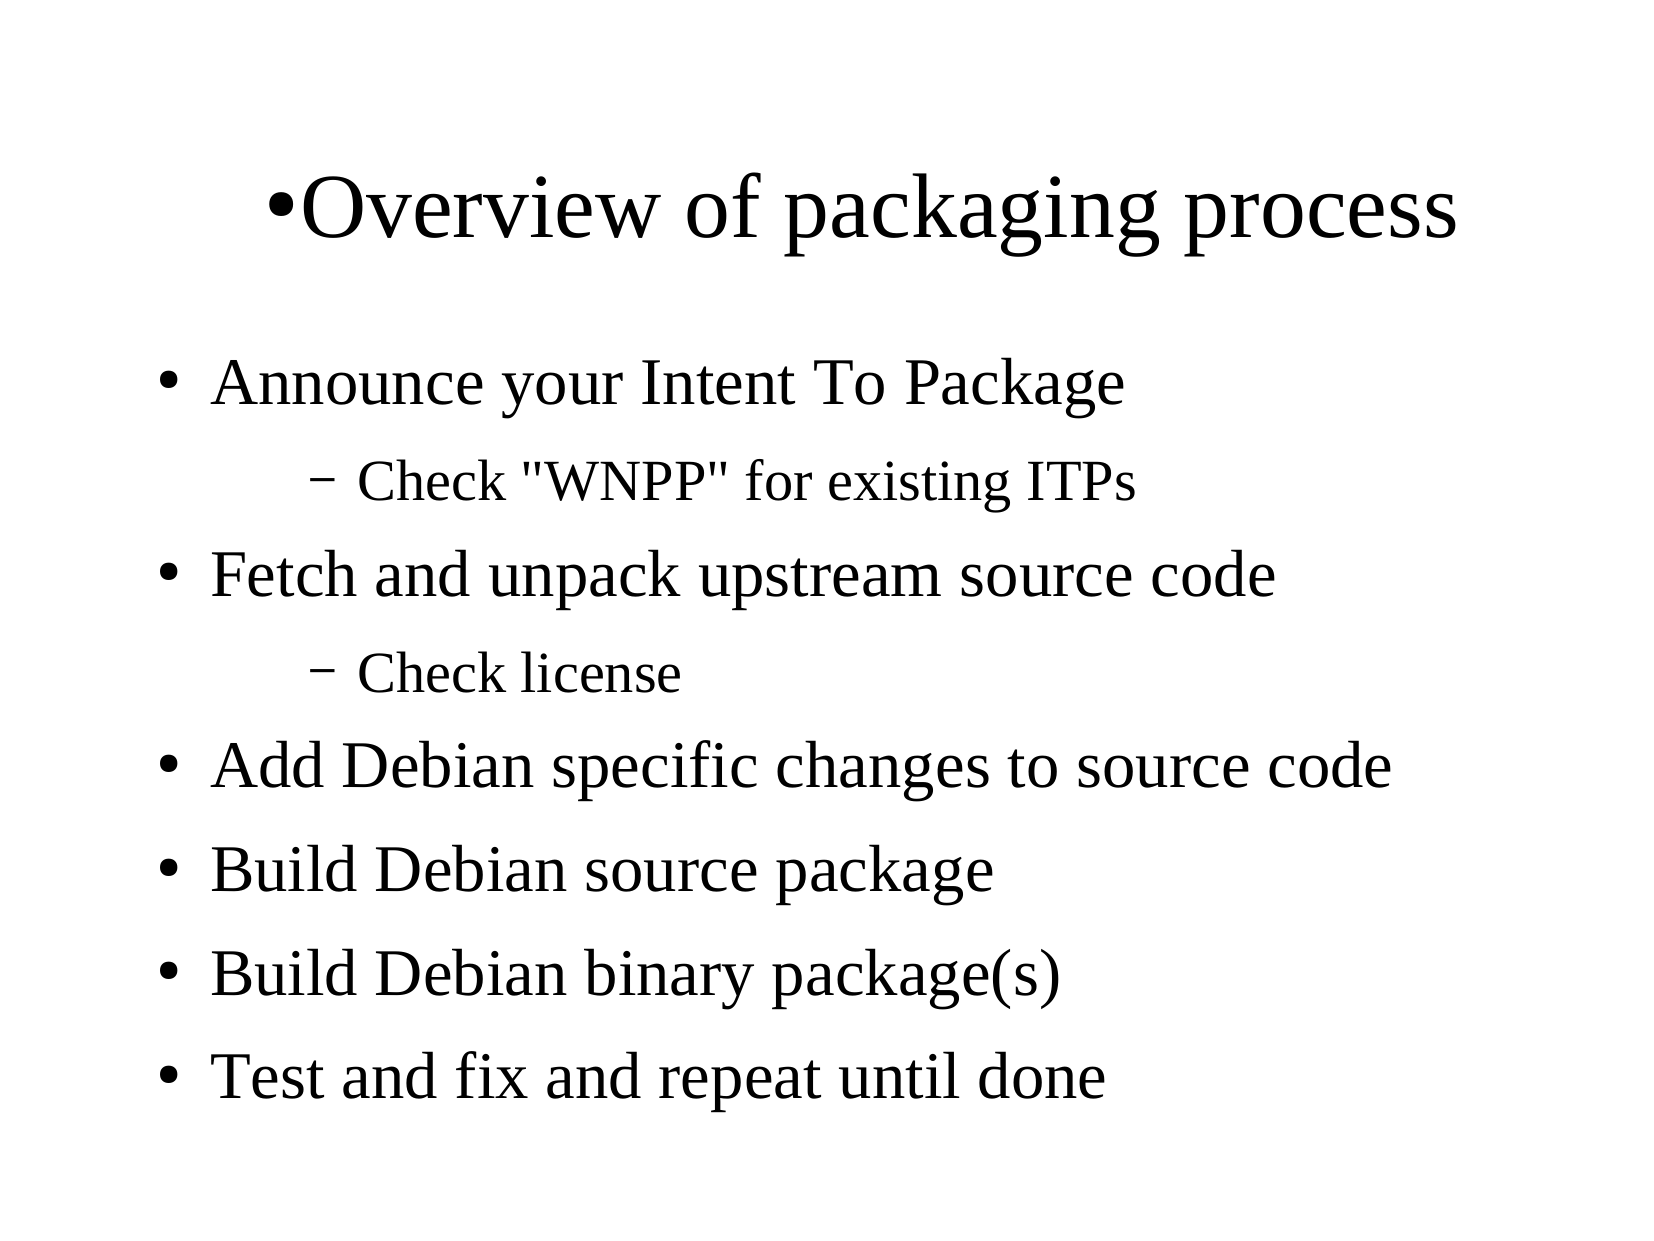

# Overview of packaging process
Announce your Intent To Package
Check "WNPP" for existing ITPs
Fetch and unpack upstream source code
Check license
Add Debian specific changes to source code
Build Debian source package
Build Debian binary package(s)
Test and fix and repeat until done